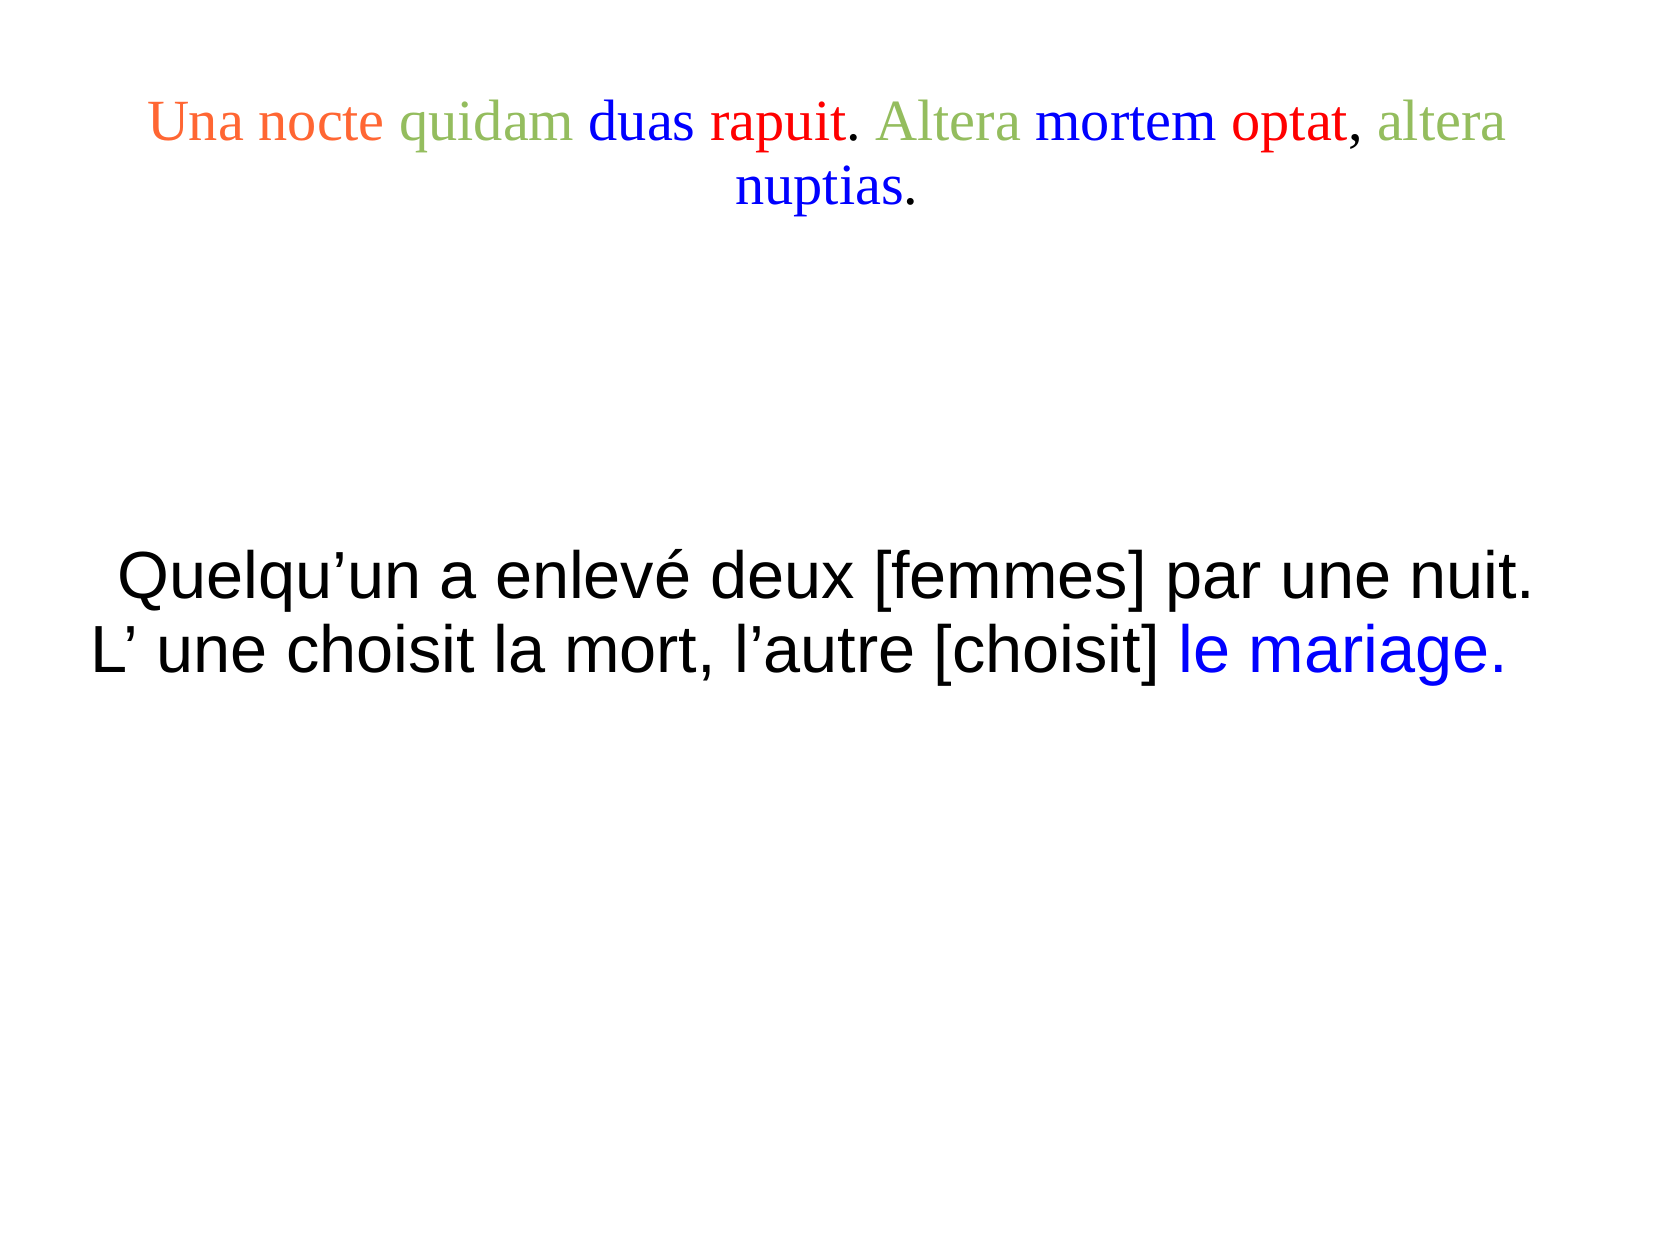

# Una nocte quidam duas rapuit. Altera mortem optat, altera nuptias.
Quelqu’un a enlevé deux [femmes] par une nuit. L’ une choisit la mort, l’autre [choisit] le mariage.